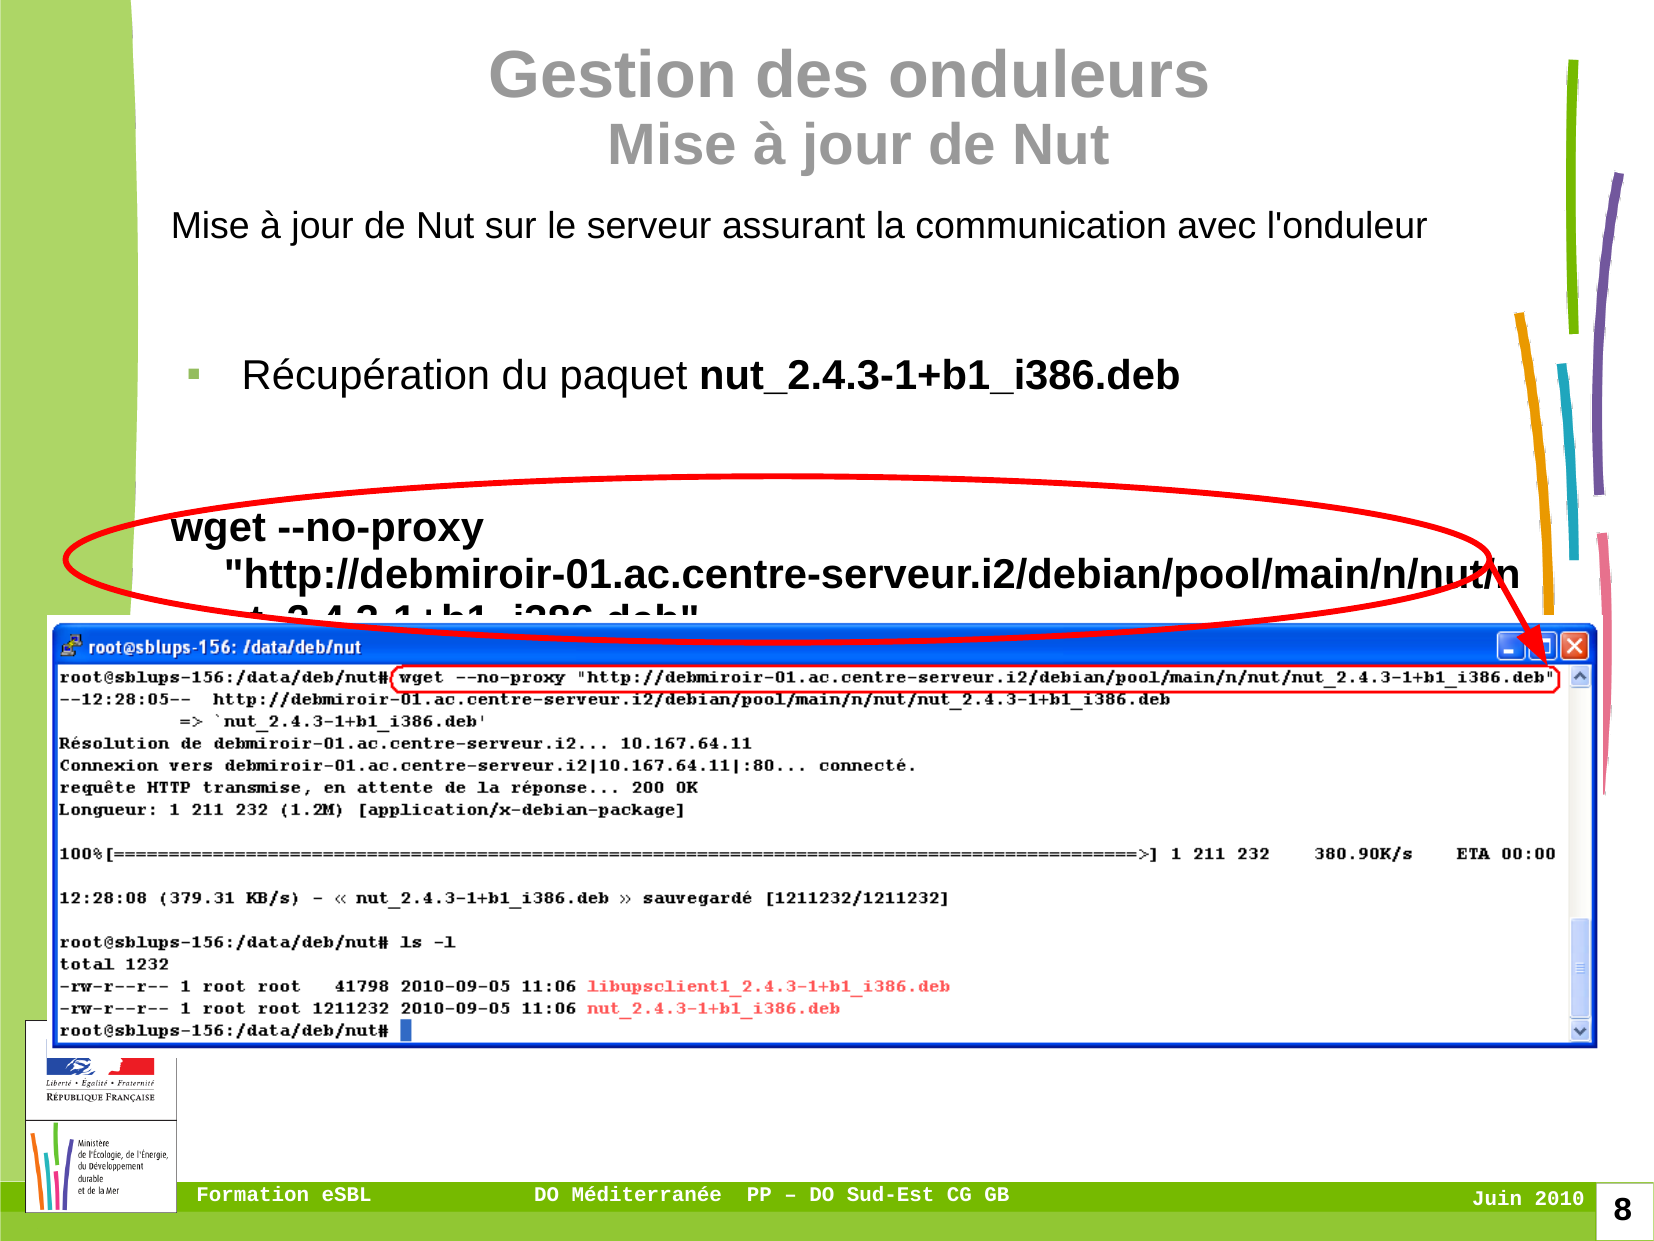

# Gestion des onduleurs Mise à jour de Nut
Mise à jour de Nut sur le serveur assurant la communication avec l'onduleur
Récupération du paquet nut_2.4.3-1+b1_i386.deb
wget --no-proxy "http://debmiroir-01.ac.centre-serveur.i2/debian/pool/main/n/nut/nut_2.4.3-1+b1_i386.deb"
8